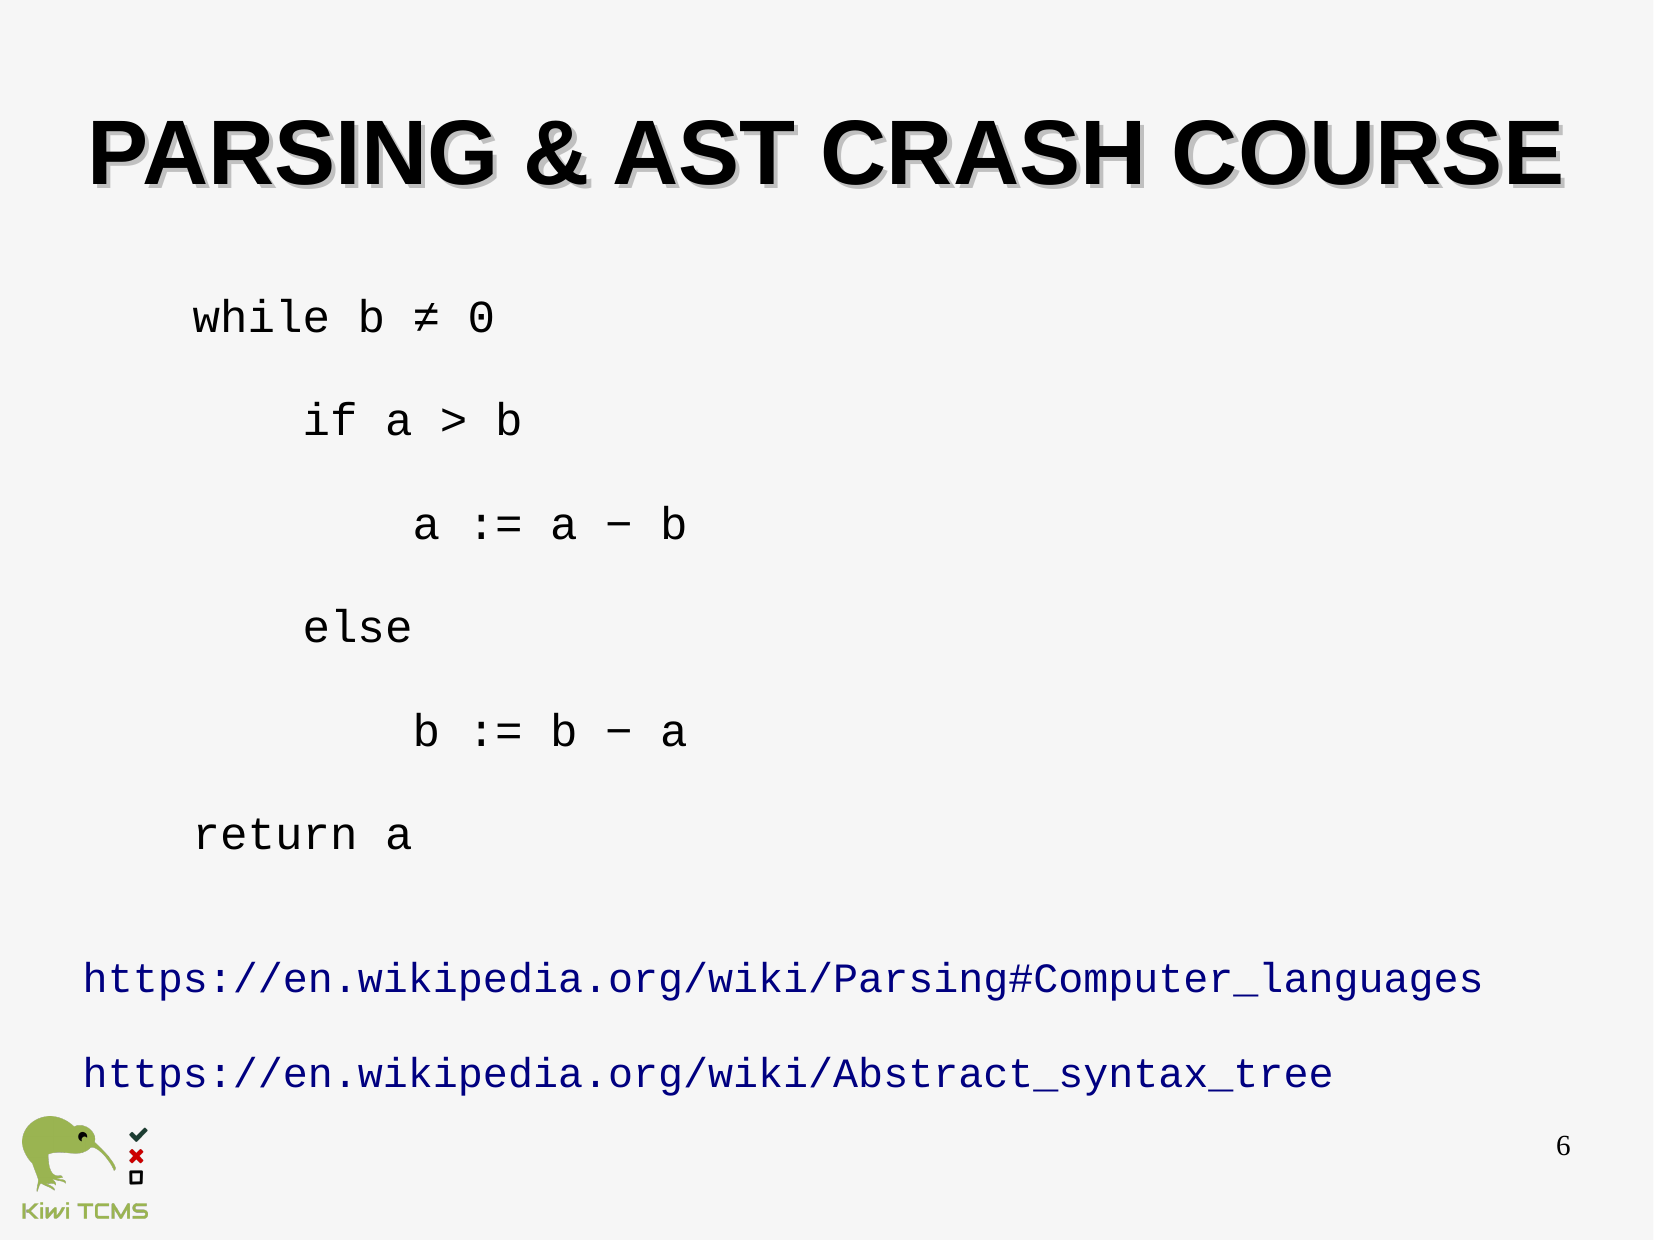

# PARSING & AST CRASH COURSE
 while b ≠ 0
 if a > b
 a := a − b
 else
 b := b − a
 return a
https://en.wikipedia.org/wiki/Parsing#Computer_languages
https://en.wikipedia.org/wiki/Abstract_syntax_tree
6